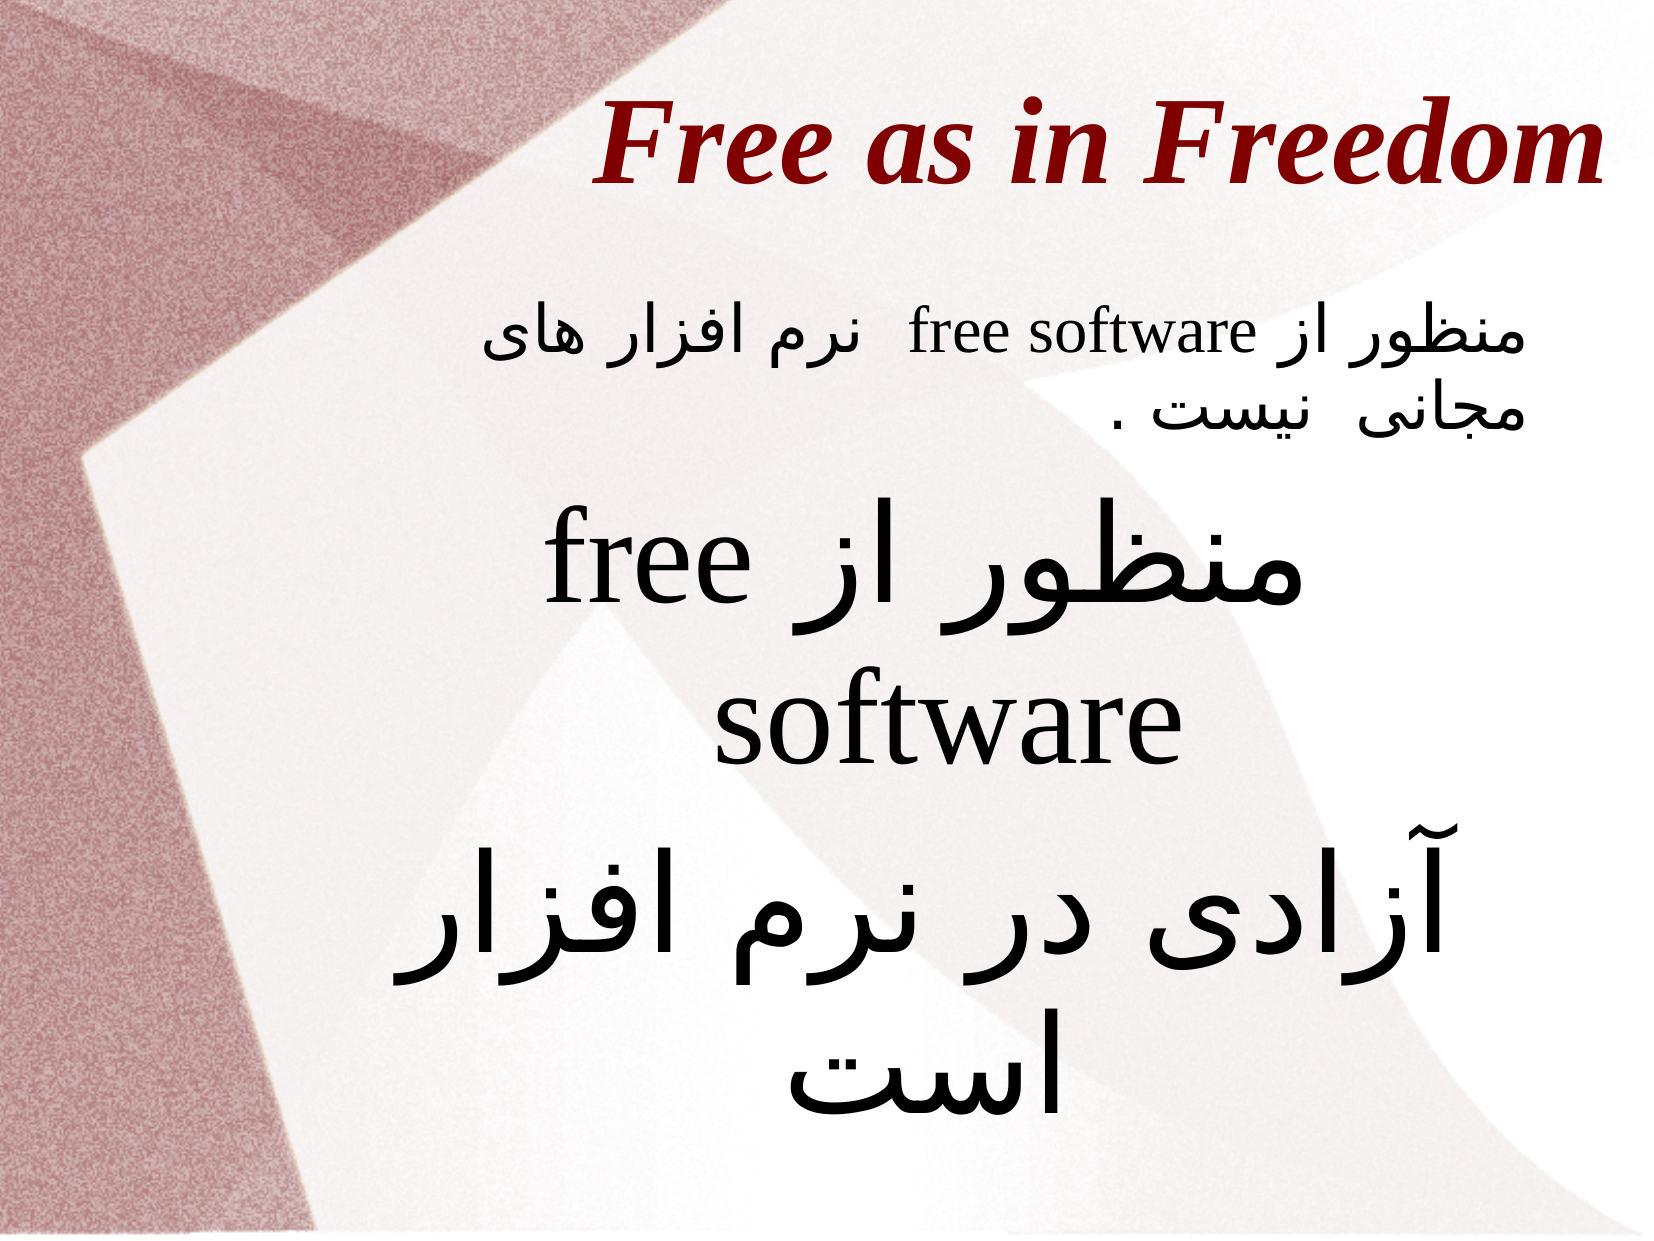

# Free as in Freedom
منظور از free software نرم افزار های مجانی نیست .
منظور از free software
آزادی در نرم افزار است